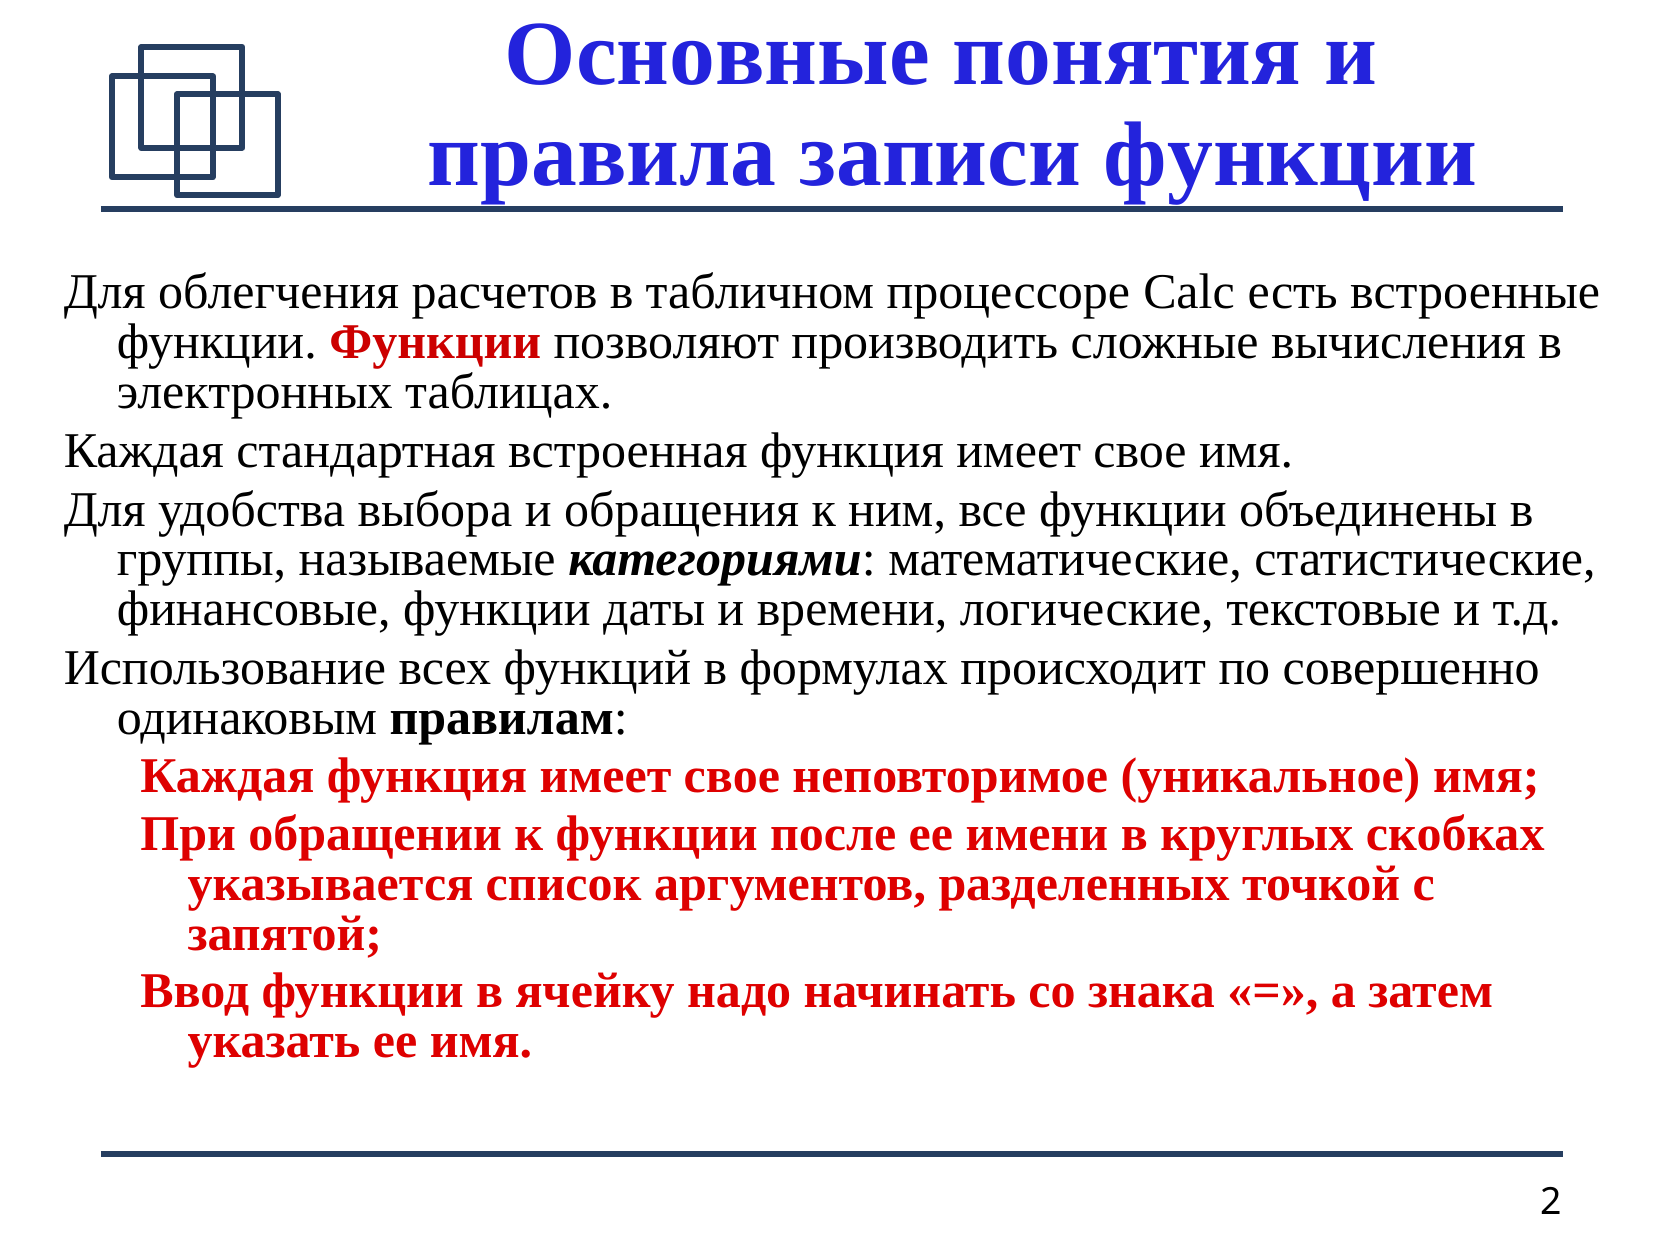

Основные понятия и
правила записи функции
Для облегчения расчетов в табличном процессоре Calc есть встроенные функции. Функции позволяют производить сложные вычисления в электронных таблицах.
Каждая стандартная встроенная функция имеет свое имя.
Для удобства выбора и обращения к ним, все функции объединены в группы, называемые категориями: математические, статистические, финансовые, функции даты и времени, логические, текстовые и т.д.
Использование всех функций в формулах происходит по совершенно одинаковым правилам:
Каждая функция имеет свое неповторимое (уникальное) имя;
При обращении к функции после ее имени в круглых скобках указывается список аргументов, разделенных точкой с запятой;
Ввод функции в ячейку надо начинать со знака «=», а затем указать ее имя.